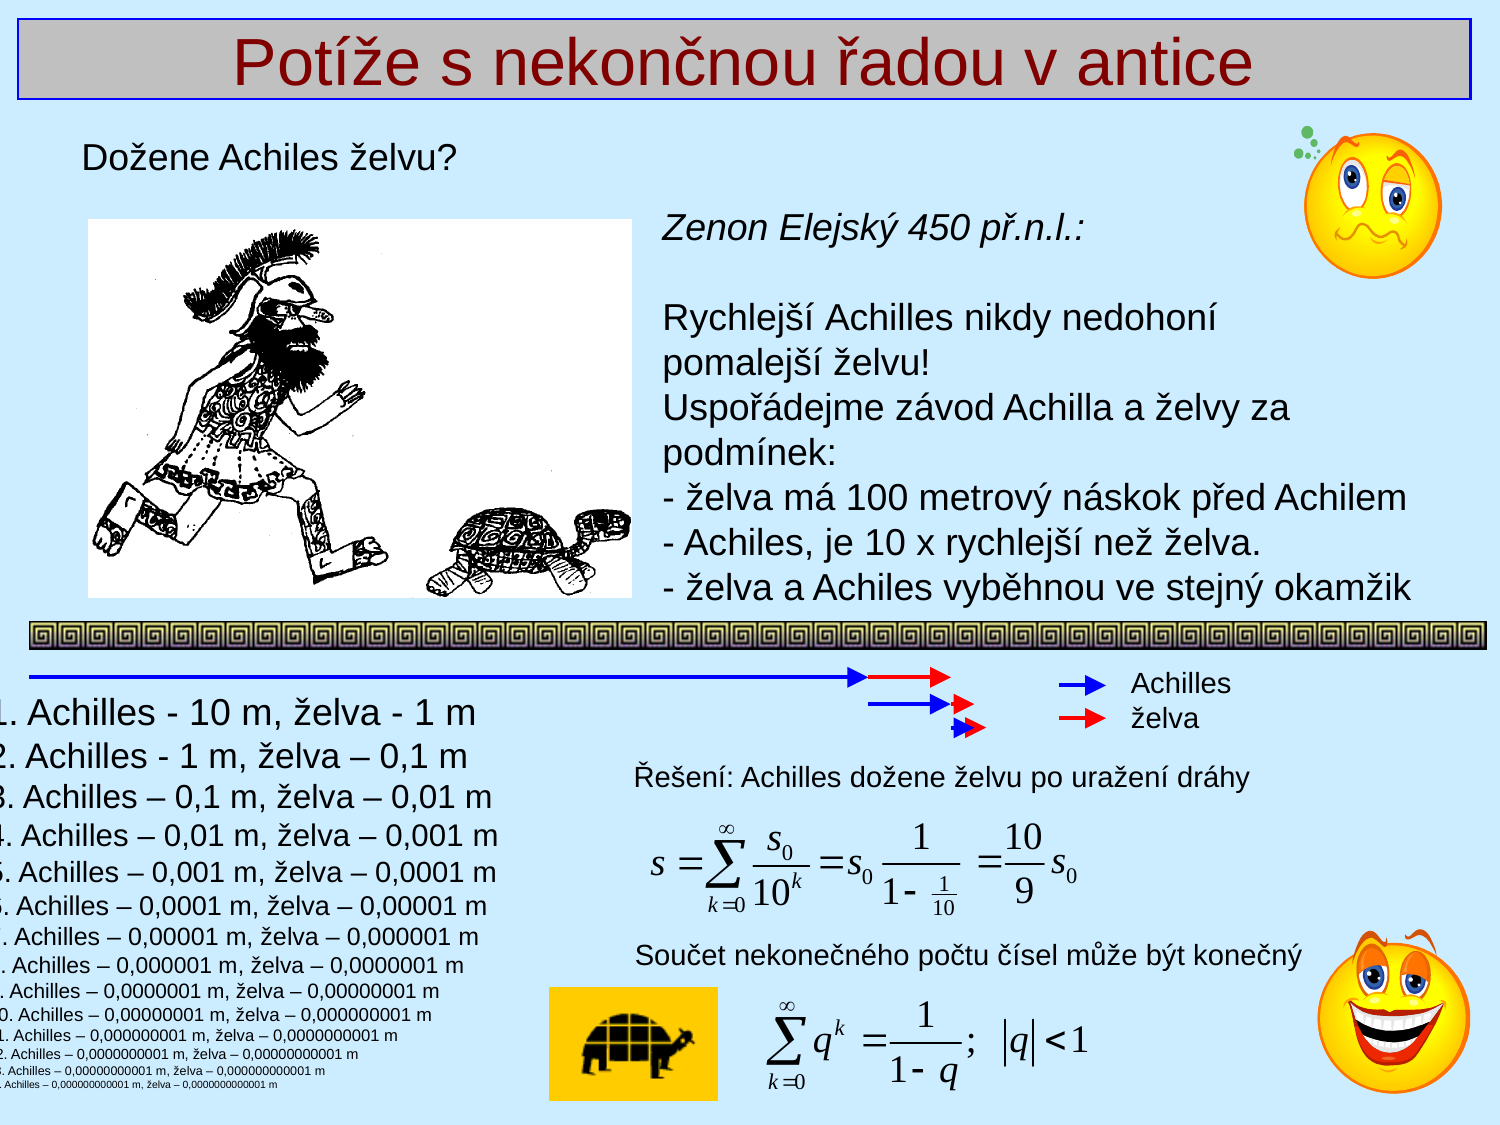

# Potíže s nekončnou řadou v antice
Dožene Achiles želvu?
Zenon Elejský 450 př.n.l.:
Rychlejší Achilles nikdy nedohoní
pomalejší želvu!
Uspořádejme závod Achilla a želvy za podmínek:
- želva má 100 metrový náskok před Achilem
- Achiles, je 10 x rychlejší než želva.
- želva a Achiles vyběhnou ve stejný okamžik
Achilles
želva
1. Achilles - 10 m, želva - 1 m
2. Achilles - 1 m, želva – 0,1 m
3. Achilles – 0,1 m, želva – 0,01 m
4. Achilles – 0,01 m, želva – 0,001 m
5. Achilles – 0,001 m, želva – 0,0001 m
6. Achilles – 0,0001 m, želva – 0,00001 m
7. Achilles – 0,00001 m, želva – 0,000001 m
8. Achilles – 0,000001 m, želva – 0,0000001 m
9. Achilles – 0,0000001 m, želva – 0,00000001 m
10. Achilles – 0,00000001 m, želva – 0,000000001 m
11. Achilles – 0,000000001 m, želva – 0,0000000001 m
12. Achilles – 0,0000000001 m, želva – 0,00000000001 m
13. Achilles – 0,00000000001 m, želva – 0,000000000001 m
14. Achilles – 0,000000000001 m, želva – 0,0000000000001 m
Řešení: Achilles dožene želvu po uražení dráhy
Součet nekonečného počtu čísel může být konečný